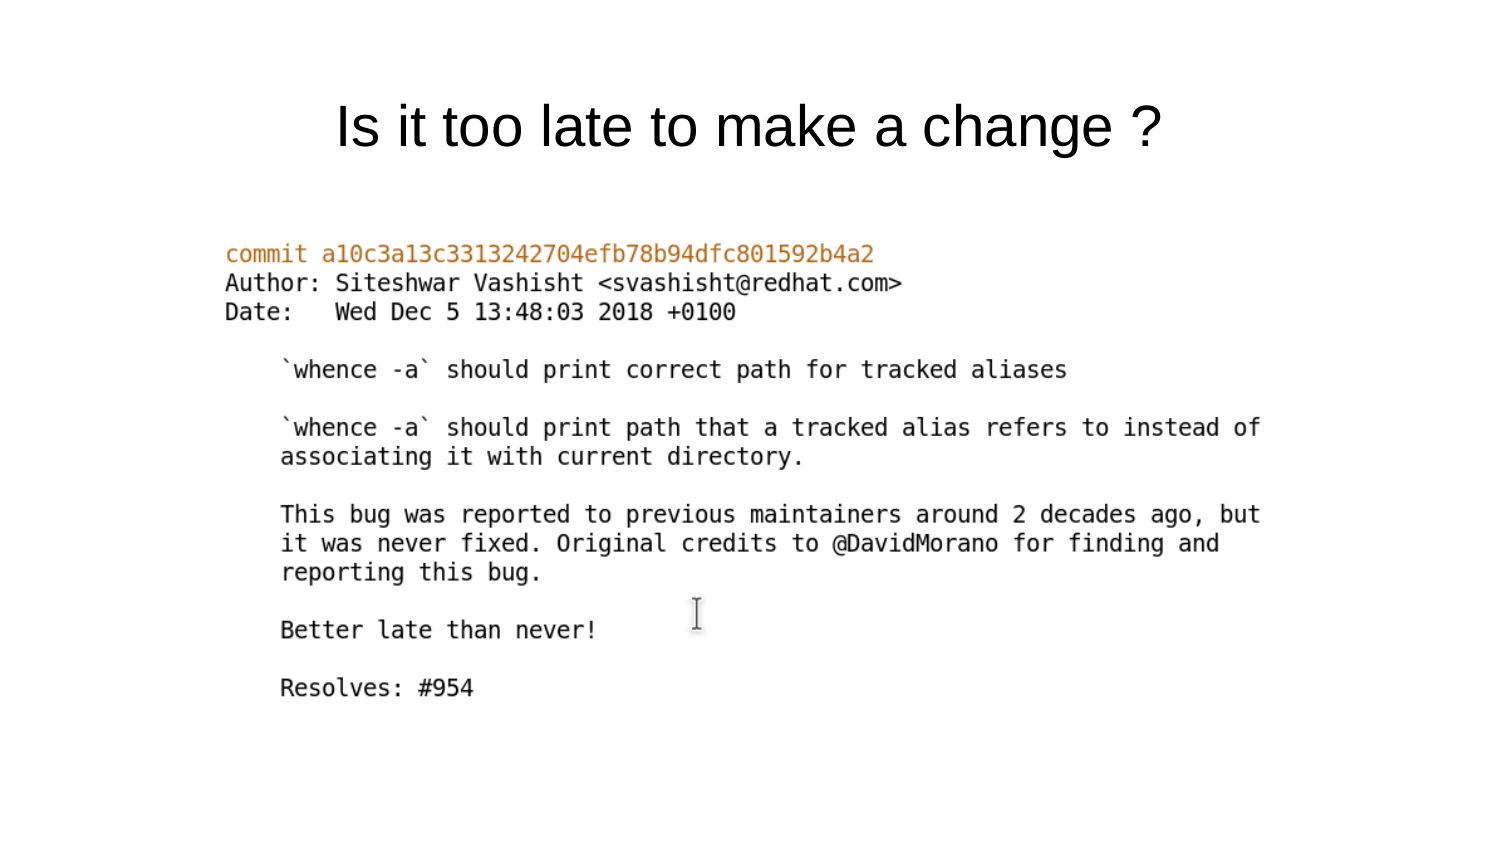

# Is it too late to make a change ?